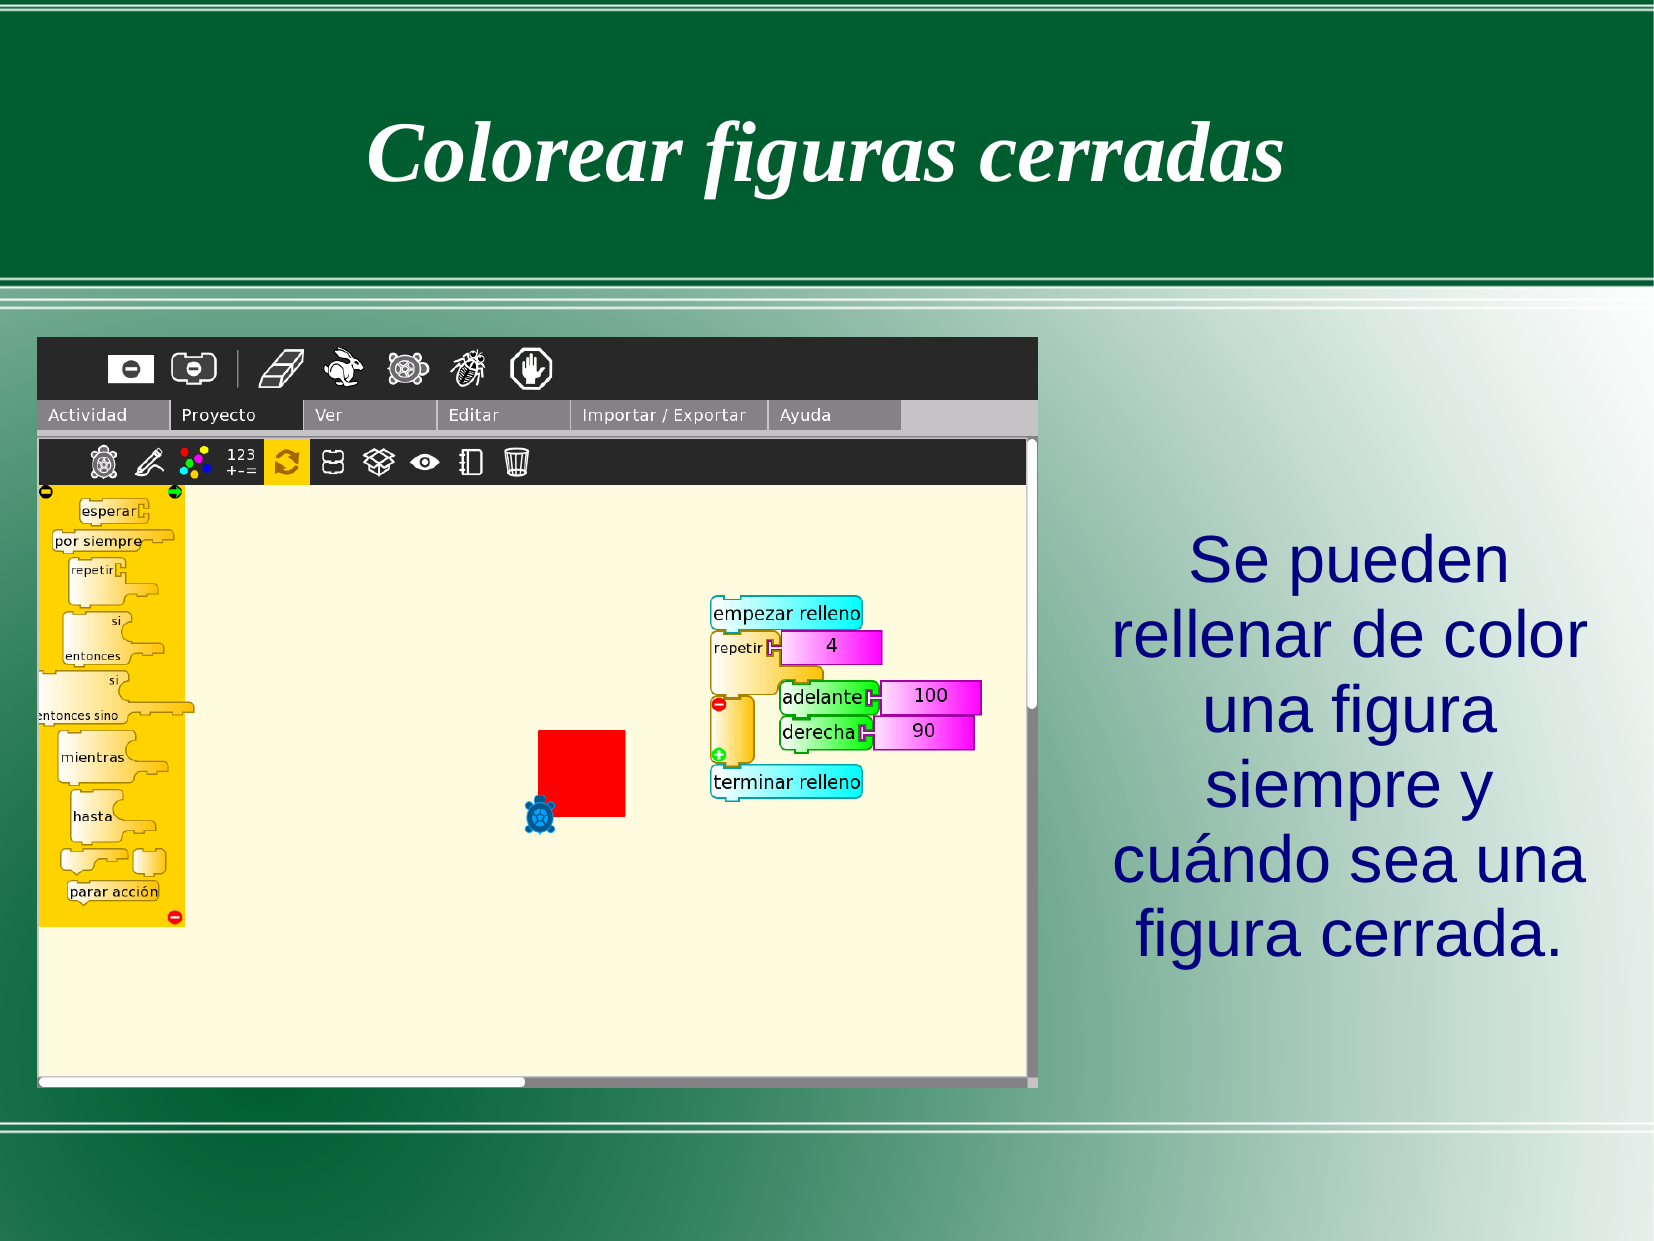

# Colorear figuras cerradas
Se pueden rellenar de color una figura siempre y cuándo sea una figura cerrada.